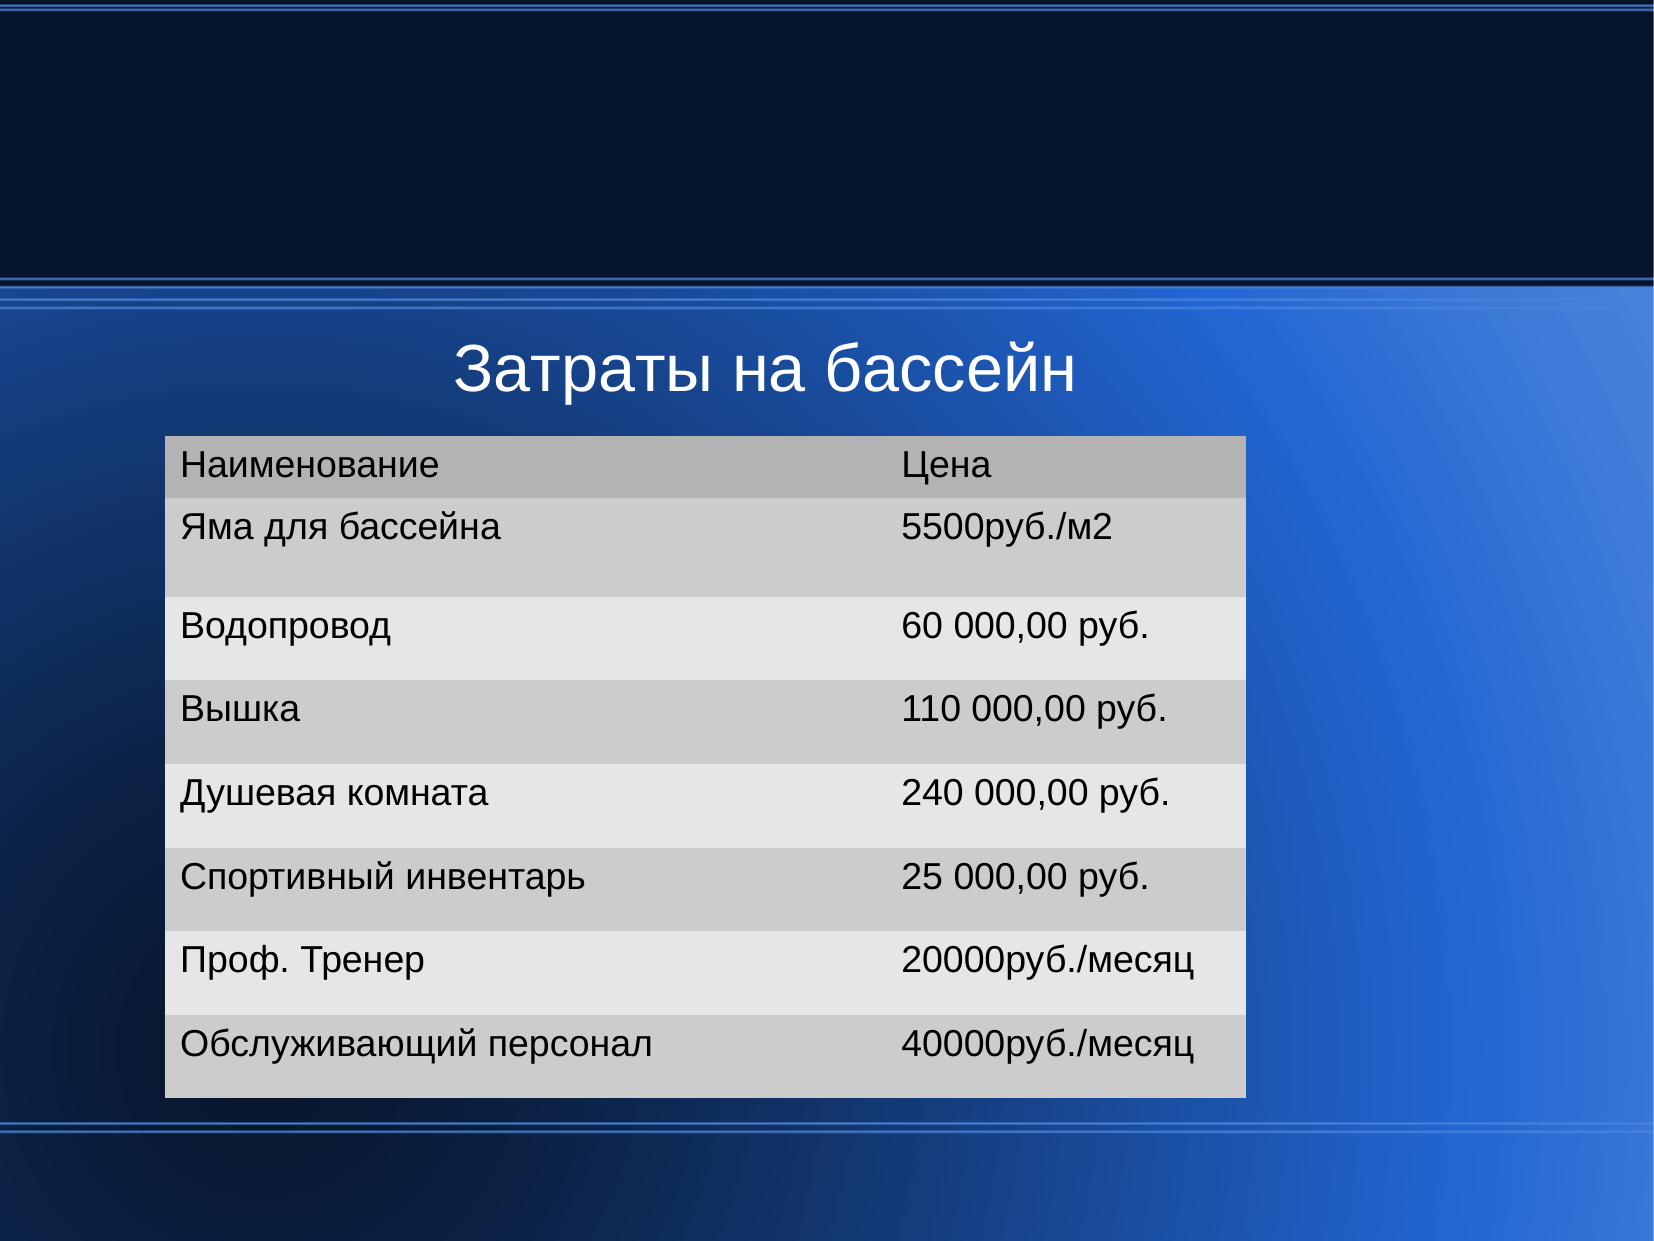

#
 Затраты на бассейн
| Наименование | Цена |
| --- | --- |
| Яма для бассейна | 5500руб./м2 |
| Водопровод | 60 000,00 руб. |
| Вышка | 110 000,00 руб. |
| Душевая комната | 240 000,00 руб. |
| Спортивный инвентарь | 25 000,00 руб. |
| Проф. Тренер | 20000руб./месяц |
| Обслуживающий персонал | 40000руб./месяц |